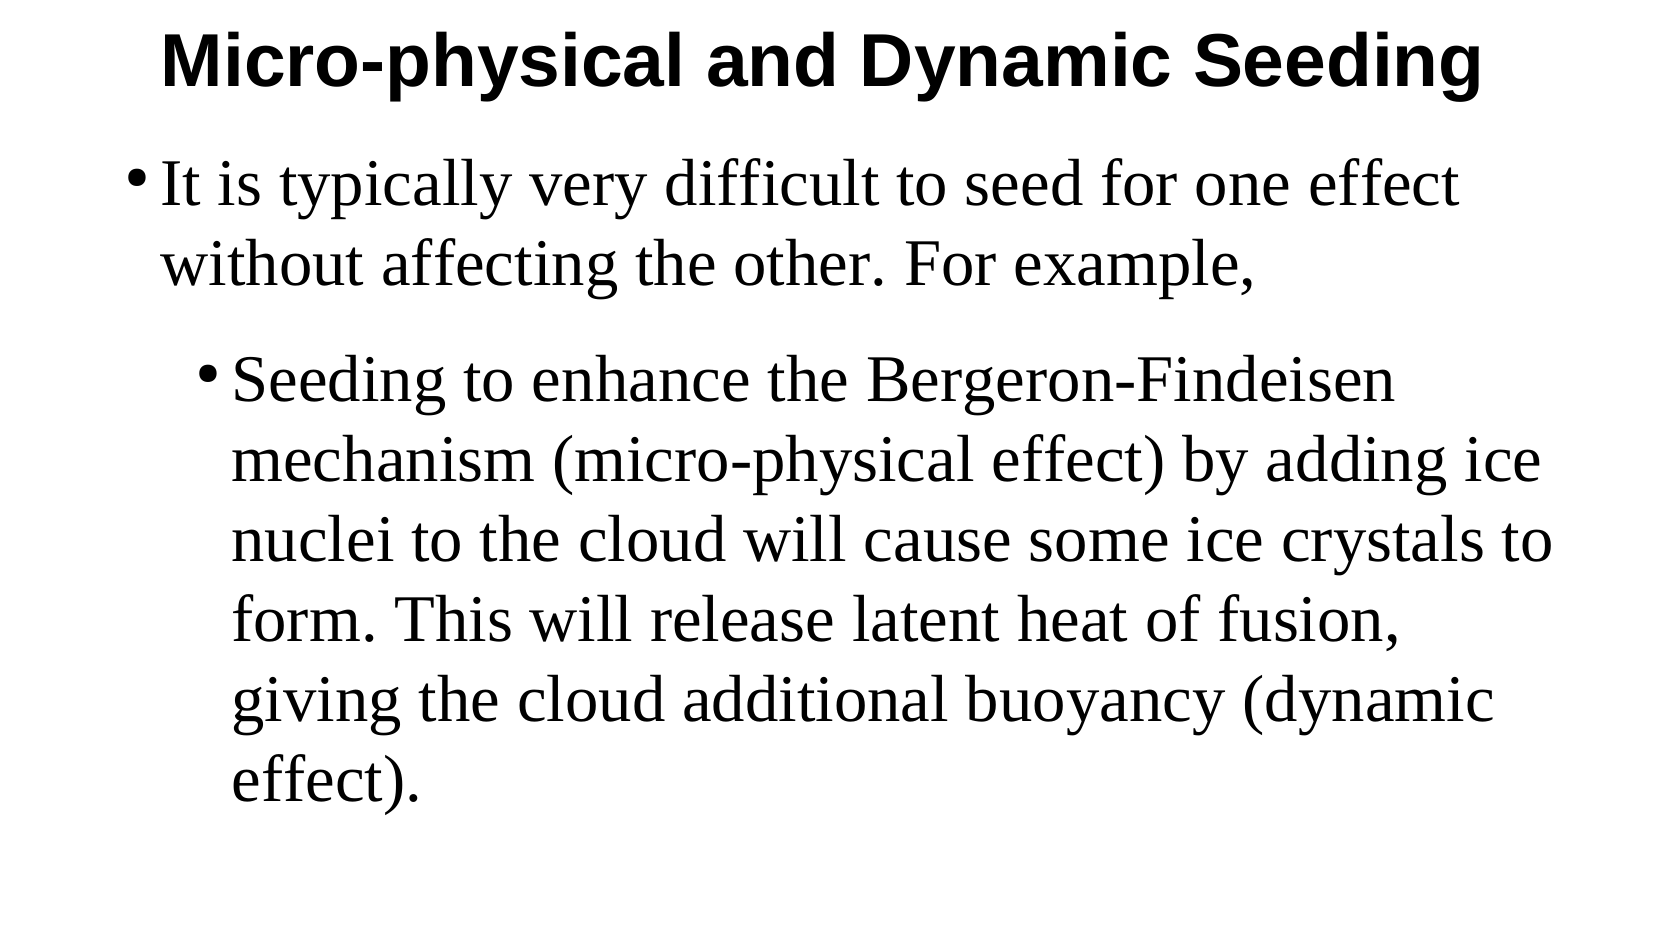

# Micro-physical and Dynamic Seeding
It is typically very difficult to seed for one effect without affecting the other. For example,
Seeding to enhance the Bergeron-Findeisen mechanism (micro-physical effect) by adding ice nuclei to the cloud will cause some ice crystals to form. This will release latent heat of fusion, giving the cloud additional buoyancy (dynamic effect).